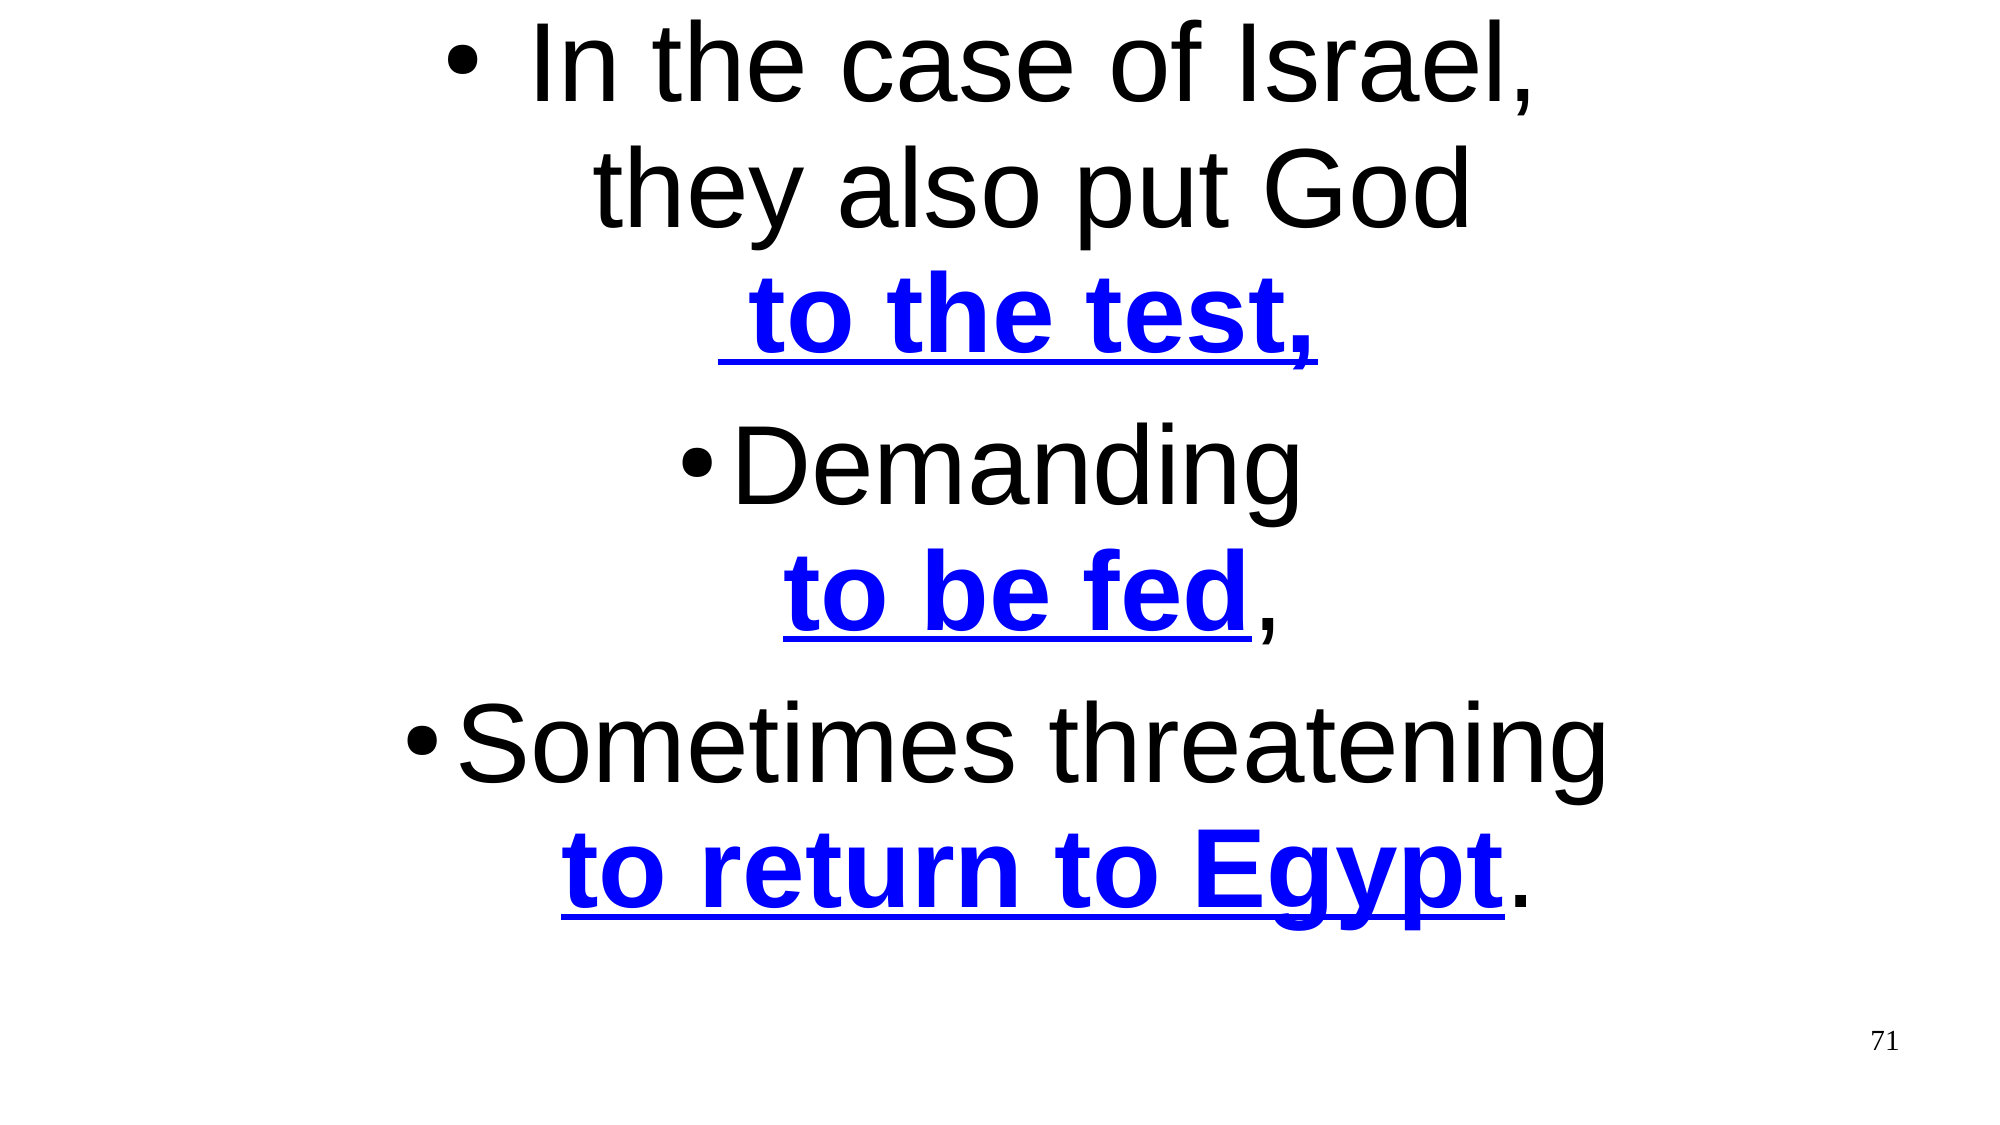

# In the case of Israel, they also put God to the test,
Demanding
to be fed,
Sometimes threatening
 to return to Egypt.
71